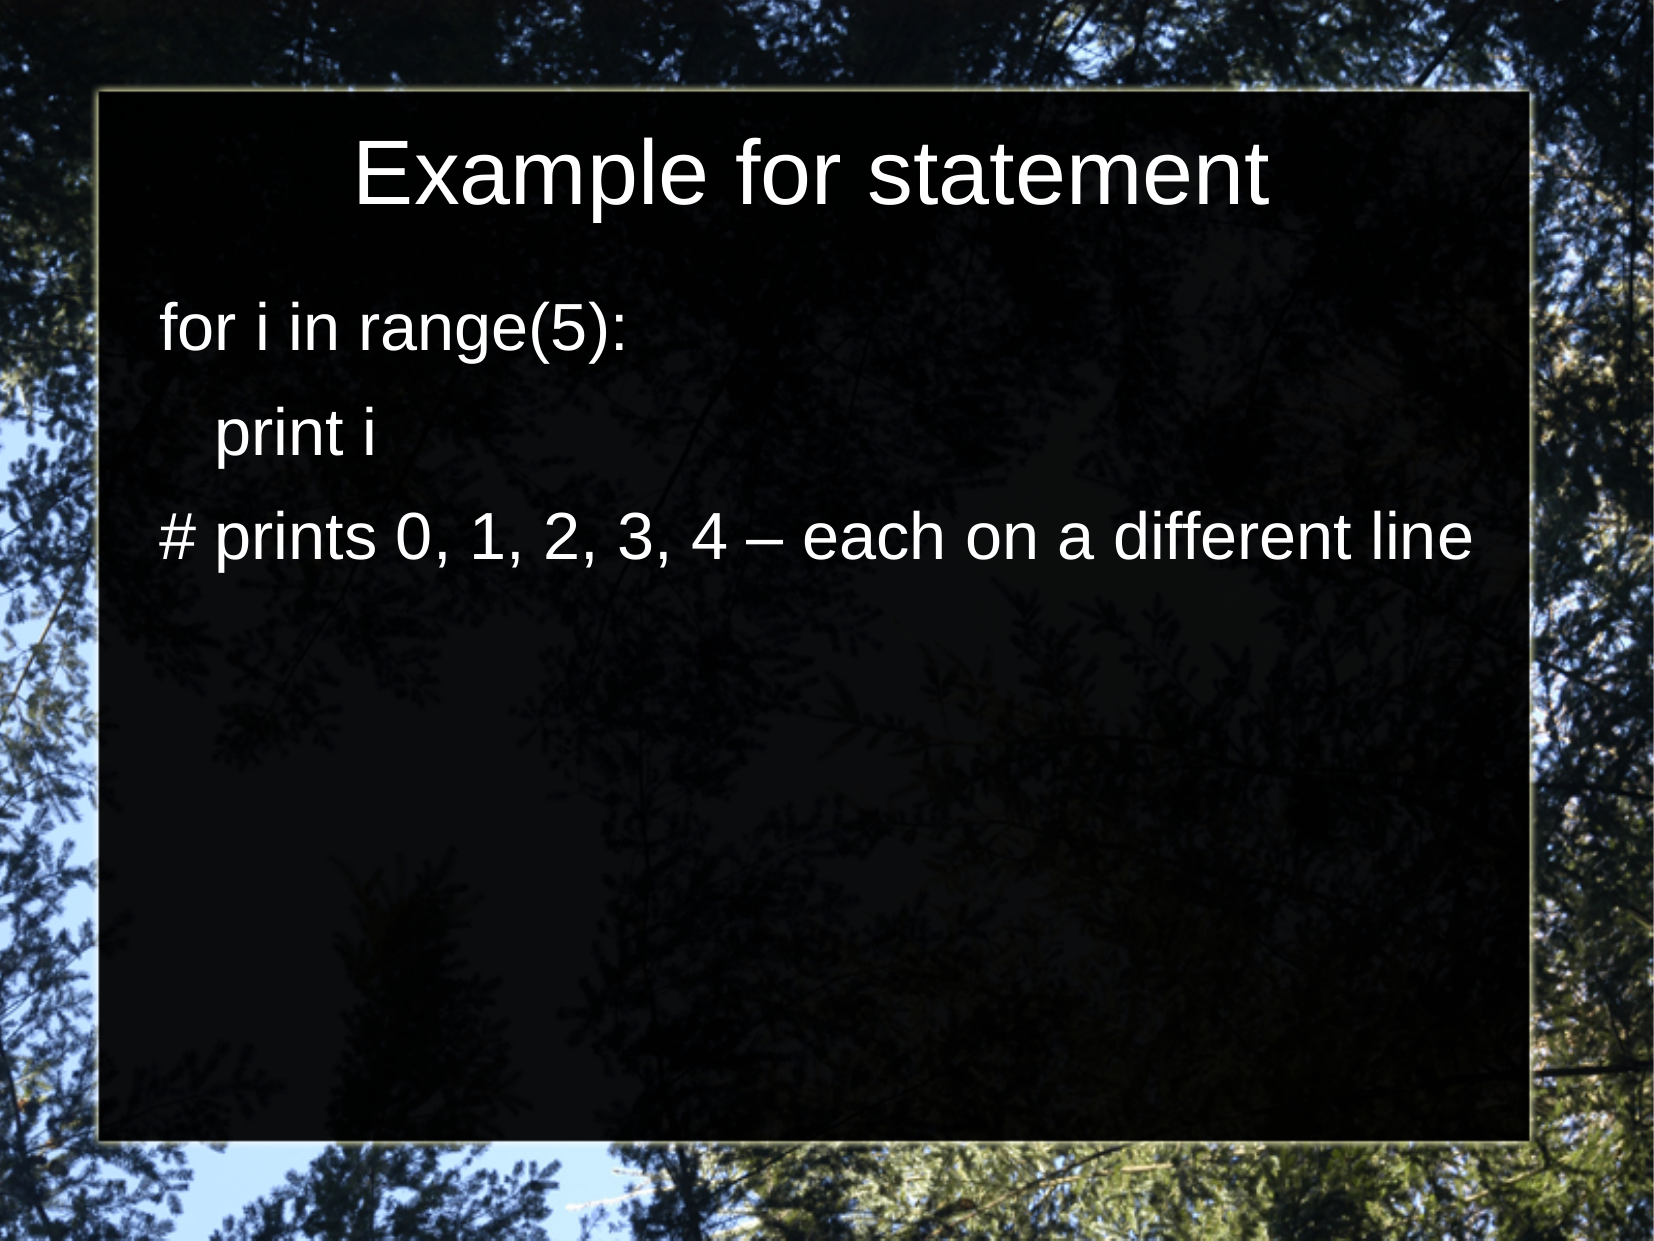

# Example for statement
for i in range(5):
 print i
# prints 0, 1, 2, 3, 4 – each on a different line